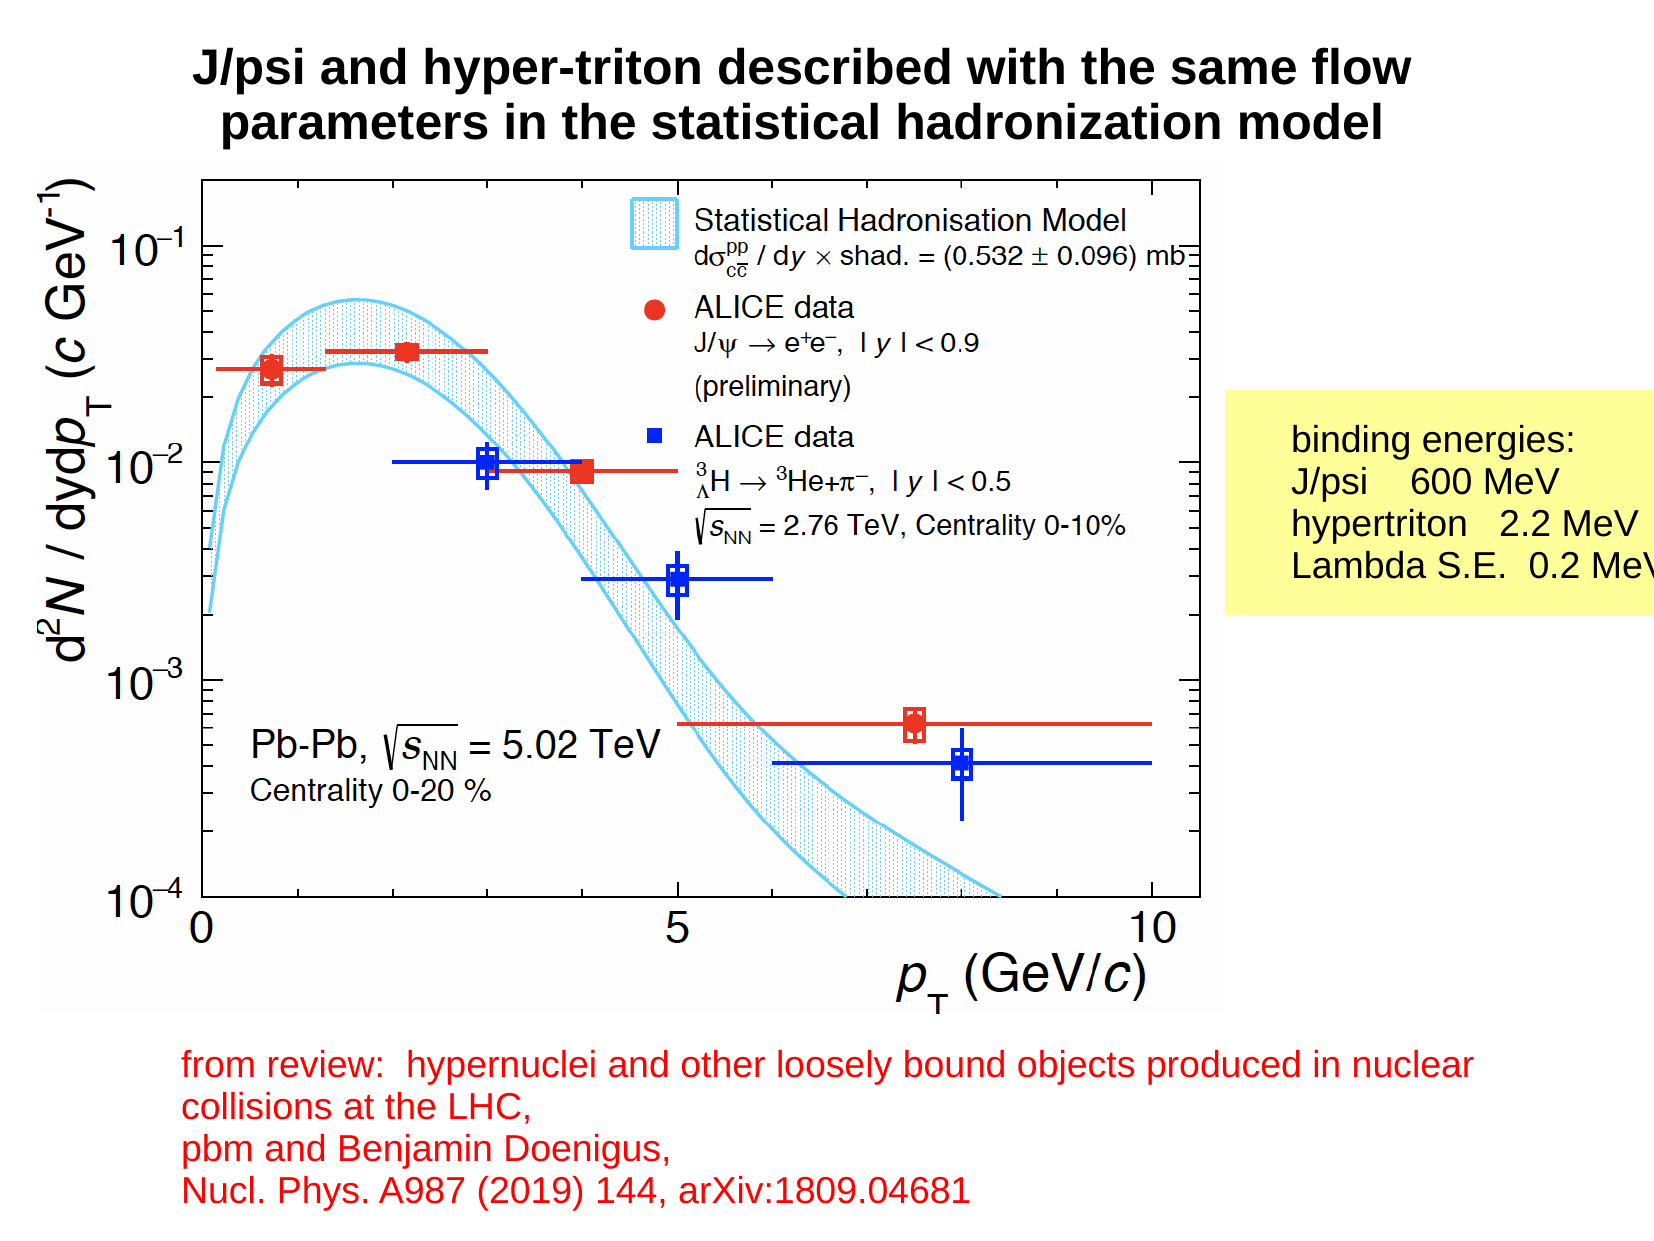

J/psi and hyper-triton described with the same flow parameters in the statistical hadronization model
 binding energies:
 J/psi 600 MeV
 hypertriton 2.2 MeV
 Lambda S.E. 0.2 MeV
from review: hypernuclei and other loosely bound objects produced in nuclear collisions at the LHC,
pbm and Benjamin Doenigus,
Nucl. Phys. A987 (2019) 144, arXiv:1809.04681